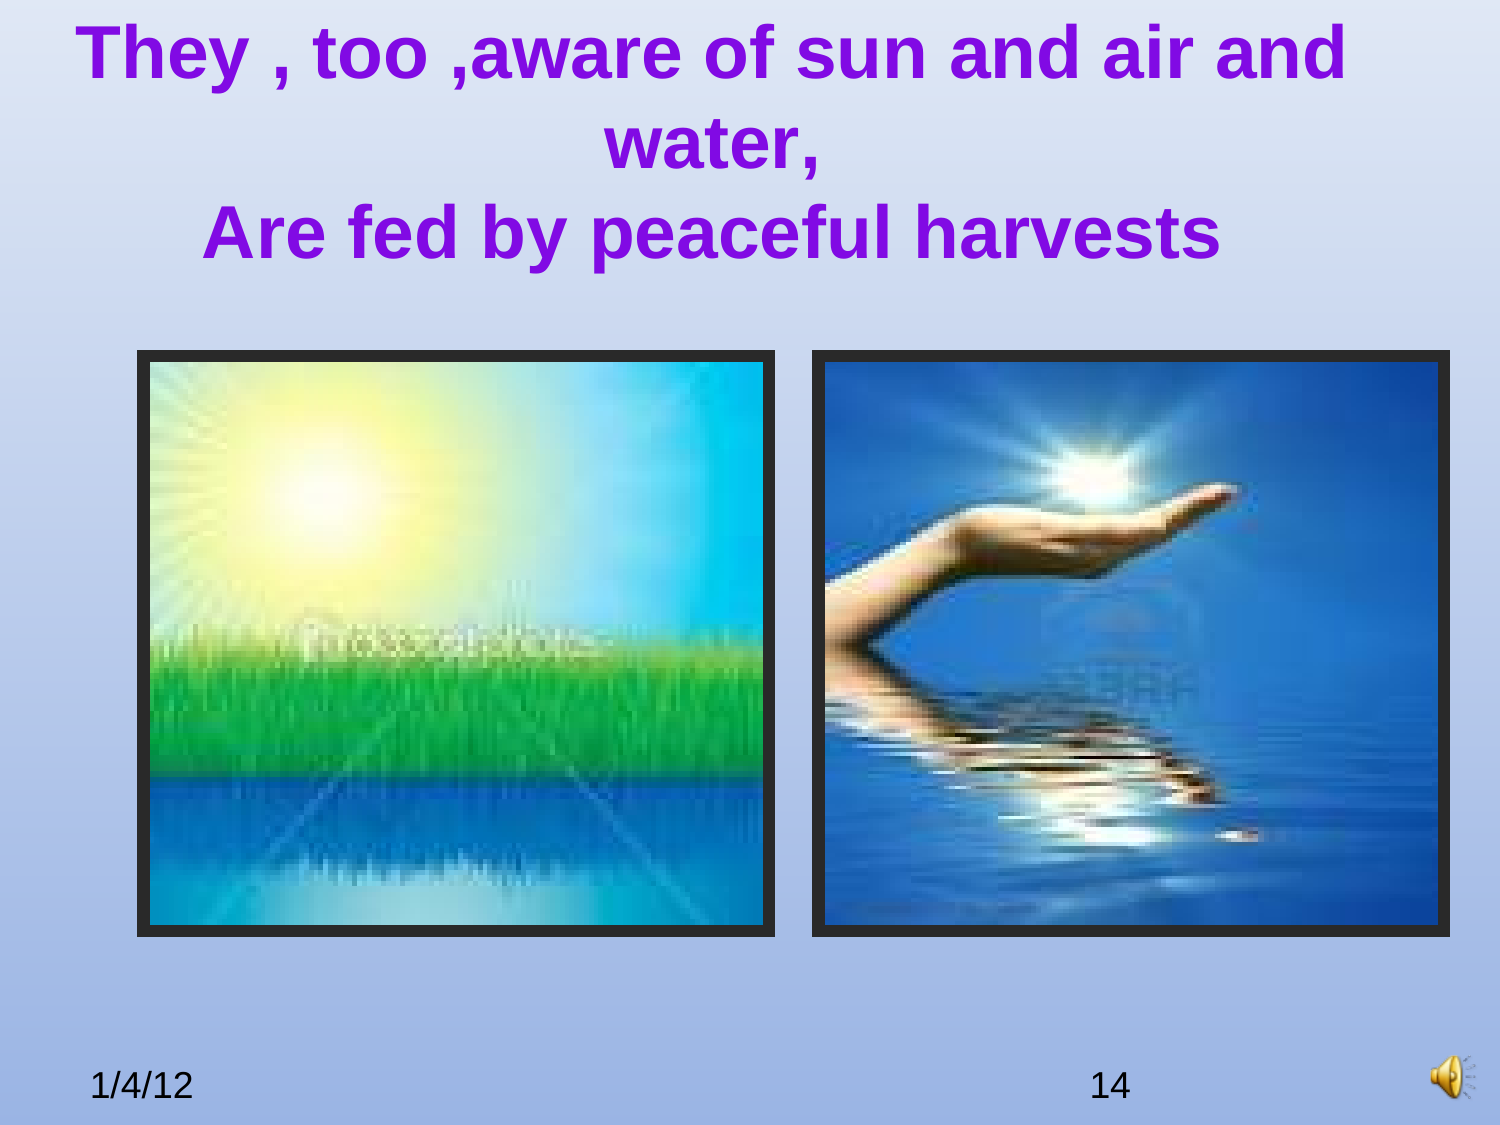

They , too ,aware of sun and air and water,
Are fed by peaceful harvests